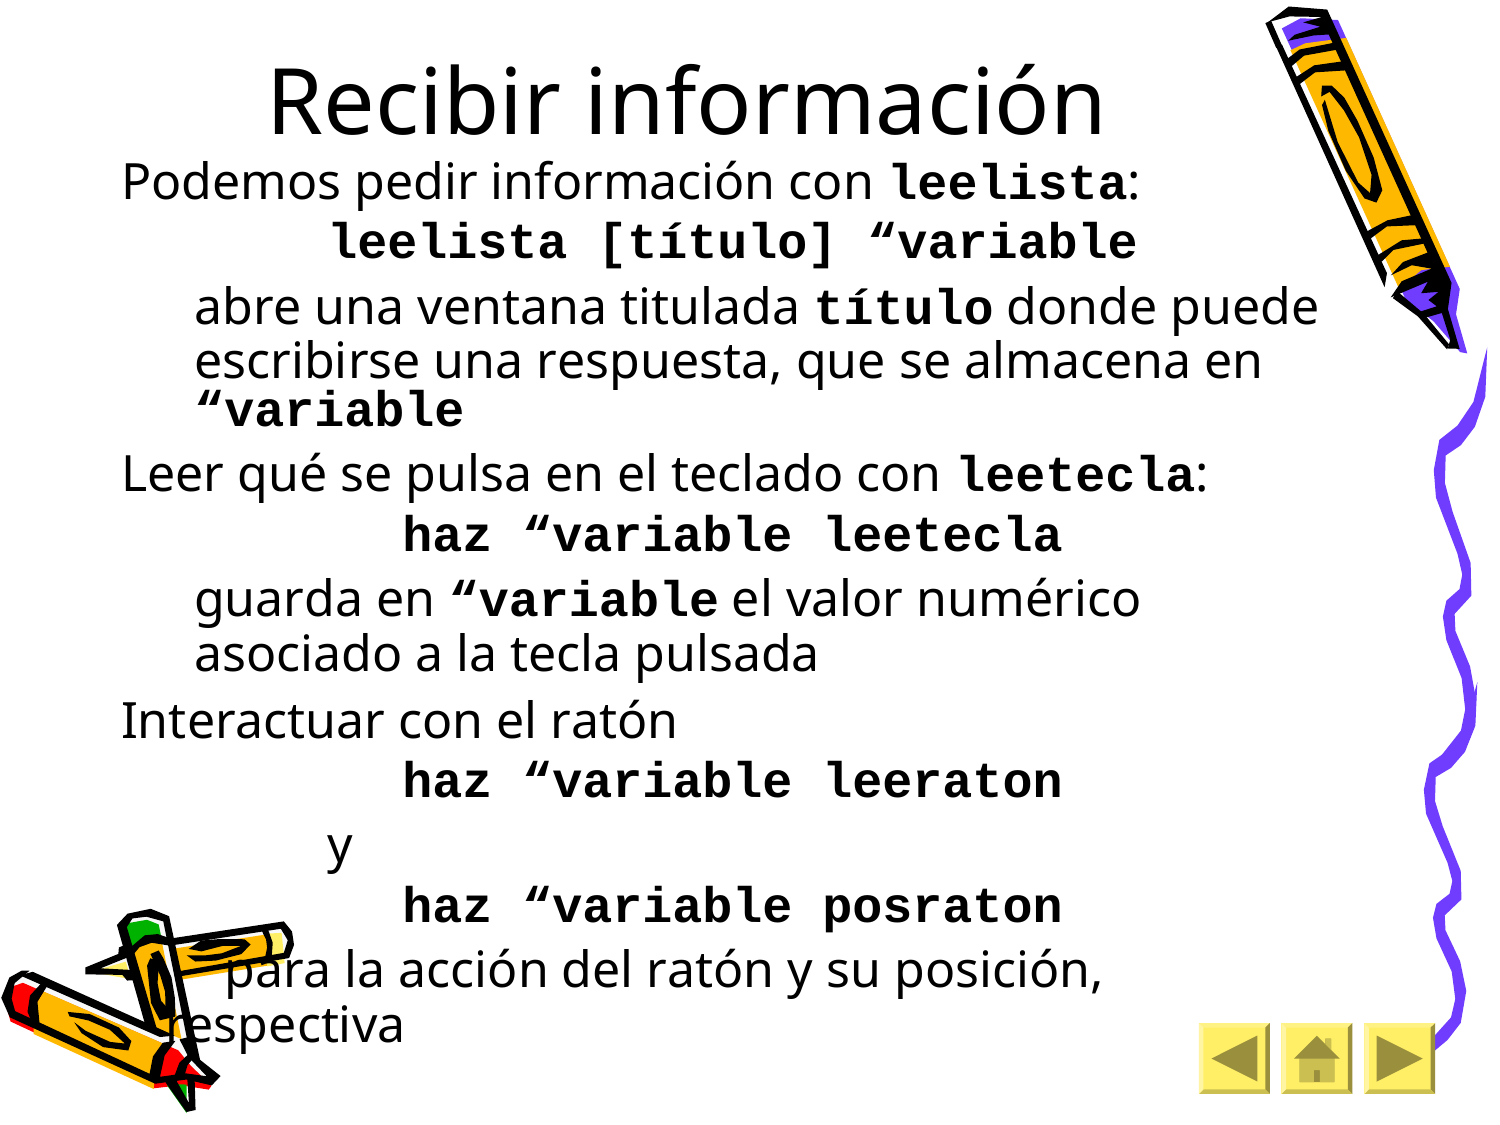

# Recibir información
Podemos pedir información con leelista:
leelista [título] “variable
abre una ventana titulada título donde puede escribirse una respuesta, que se almacena en “variable
Leer qué se pulsa en el teclado con leetecla:
haz “variable leetecla
guarda en “variable el valor numérico asociado a la tecla pulsada
Interactuar con el ratón
haz “variable leeraton
		y
haz “variable posraton
		para la acción del ratón y su posición, respectiva